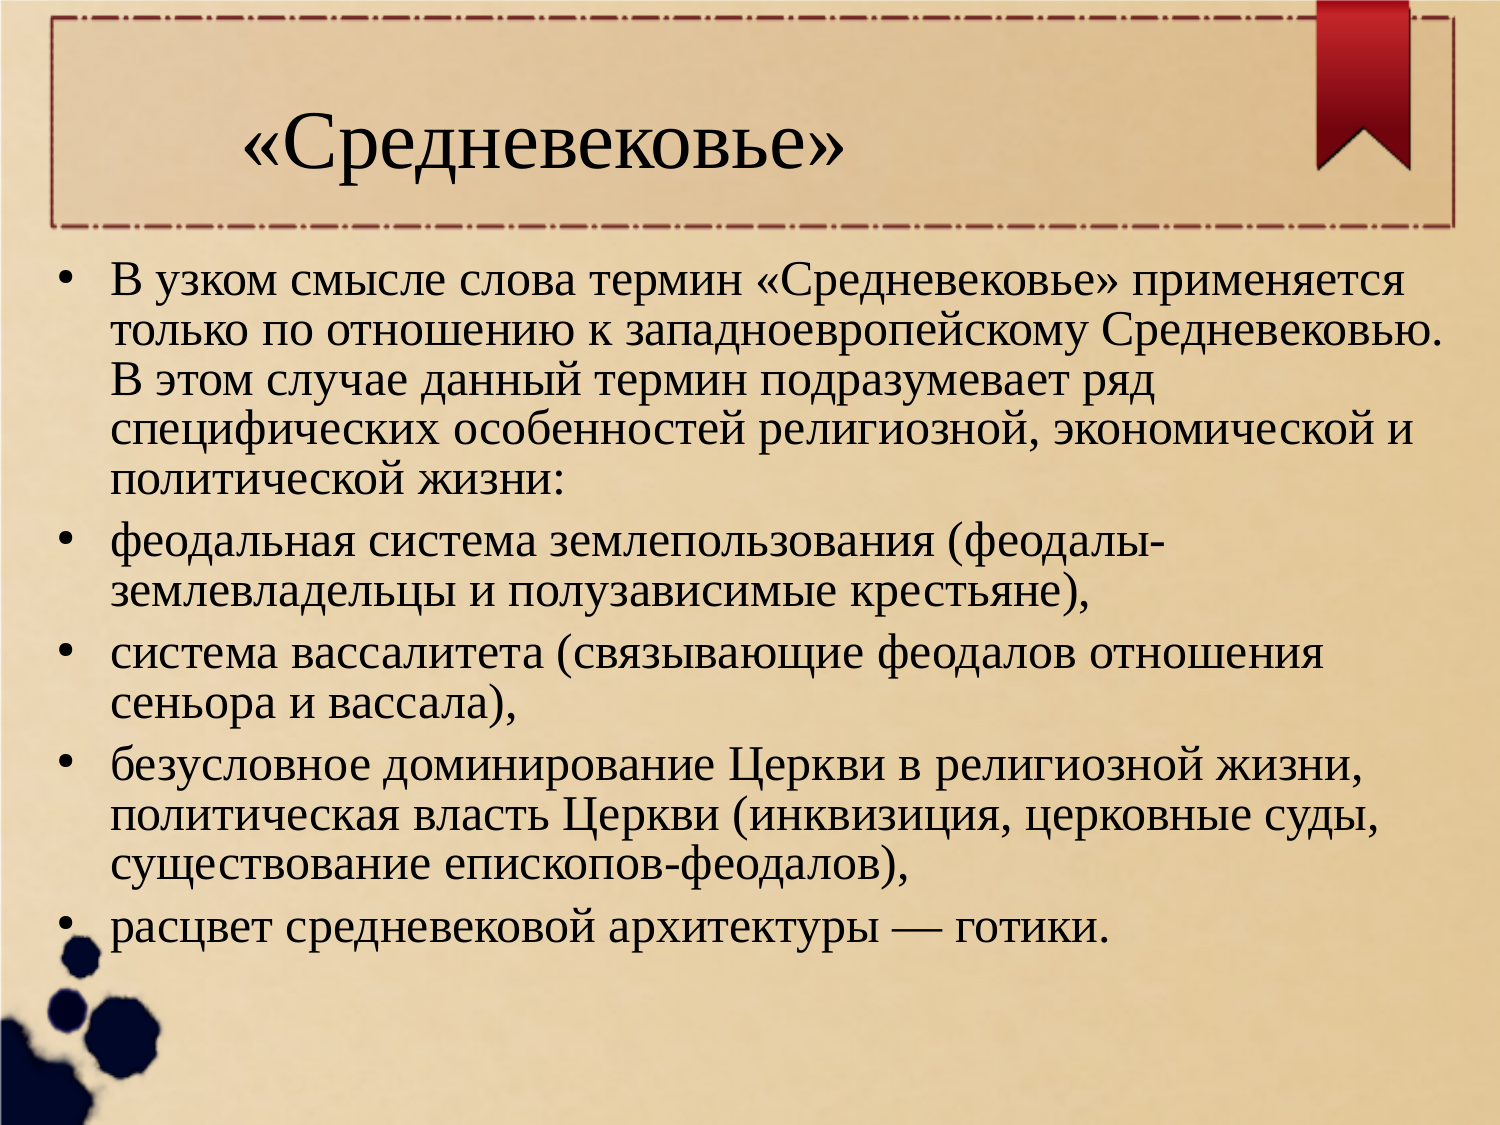

«Средневековье»
# В узком смысле слова термин «Средневековье» применяется только по отношению к западноевропейскому Средневековью. В этом случае данный термин подразумевает ряд специфических особенностей религиозной, экономической и политической жизни:
феодальная система землепользования (феодалы-землевладельцы и полузависимые крестьяне),
система вассалитета (связывающие феодалов отношения сеньора и вассала),
безусловное доминирование Церкви в религиозной жизни, политическая власть Церкви (инквизиция, церковные суды, существование епископов-феодалов),
расцвет средневековой архитектуры — готики.